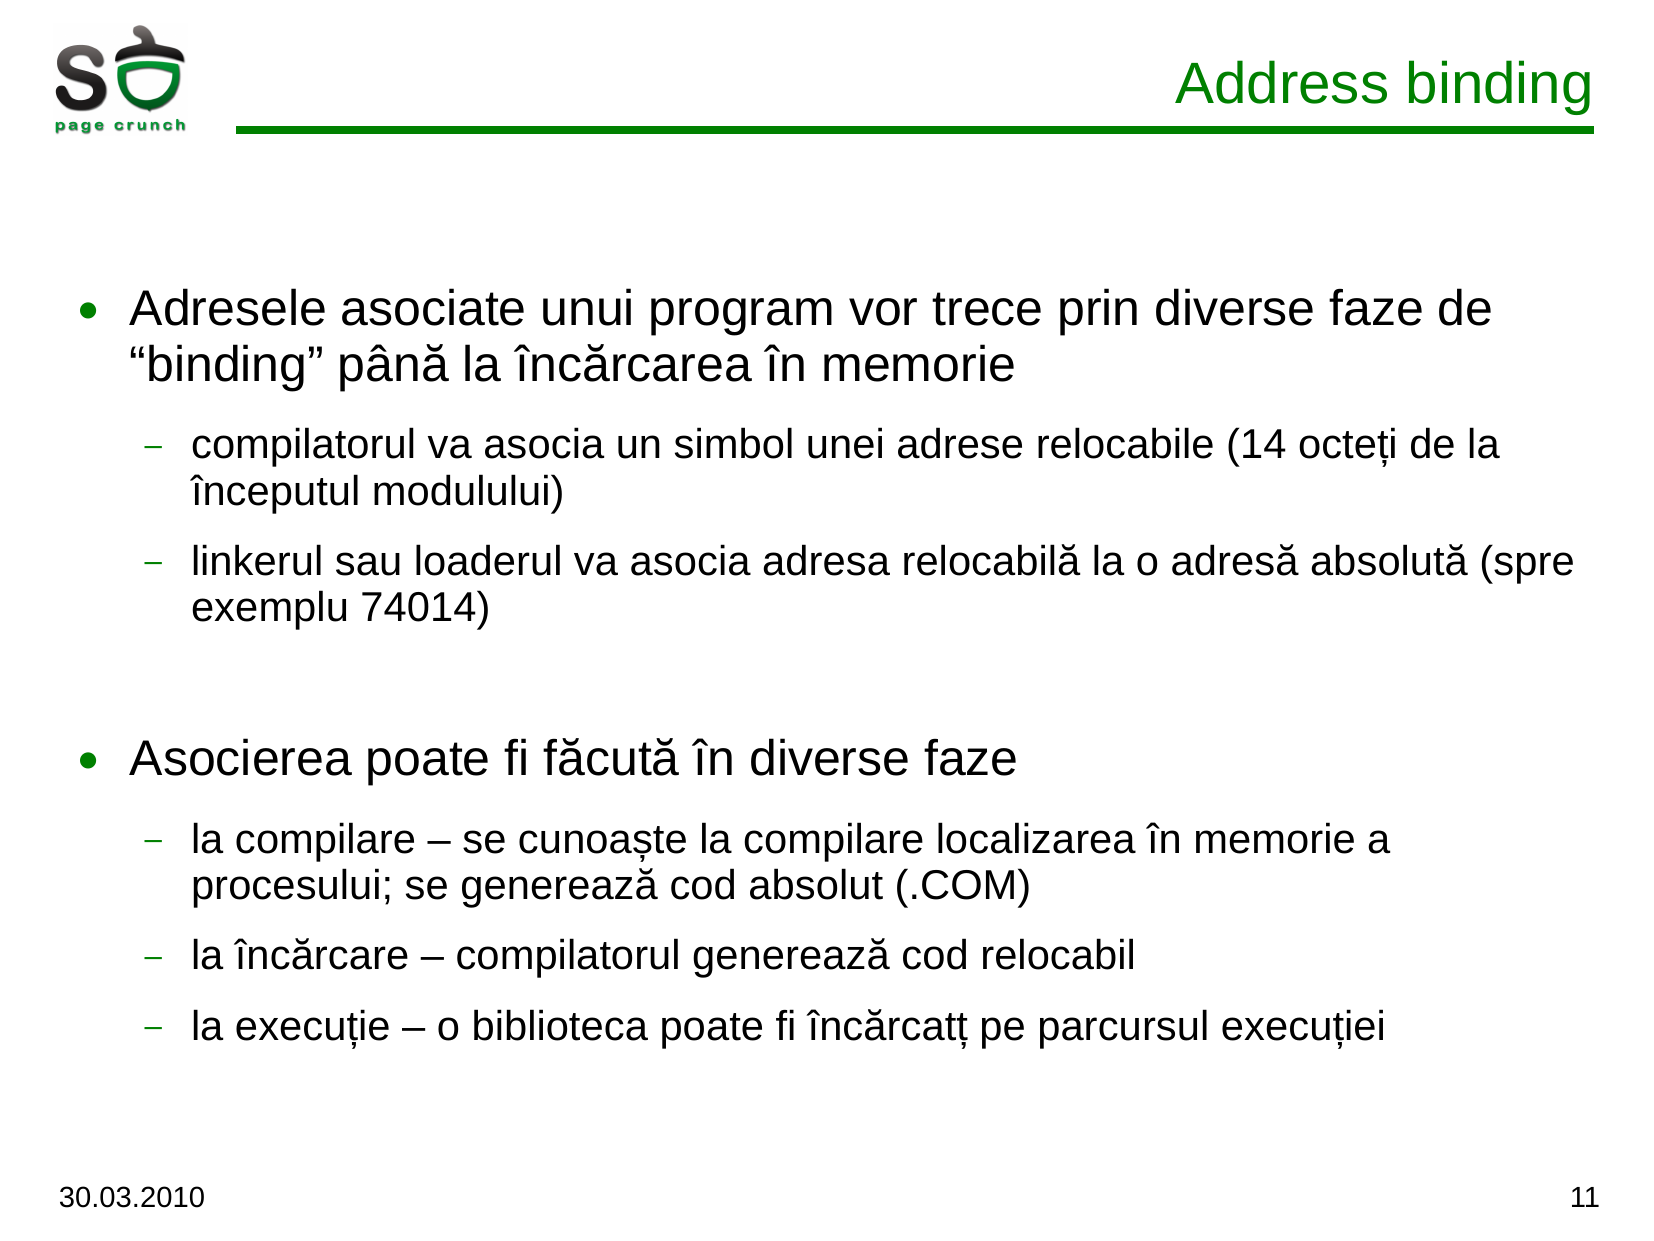

# Address binding
Adresele asociate unui program vor trece prin diverse faze de “binding” până la încărcarea în memorie
compilatorul va asocia un simbol unei adrese relocabile (14 octeți de la începutul modulului)
linkerul sau loaderul va asocia adresa relocabilă la o adresă absolută (spre exemplu 74014)
Asocierea poate fi făcută în diverse faze
la compilare – se cunoaște la compilare localizarea în memorie a procesului; se generează cod absolut (.COM)
la încărcare – compilatorul generează cod relocabil
la execuție – o biblioteca poate fi încărcatț pe parcursul execuției
30.03.2010
11